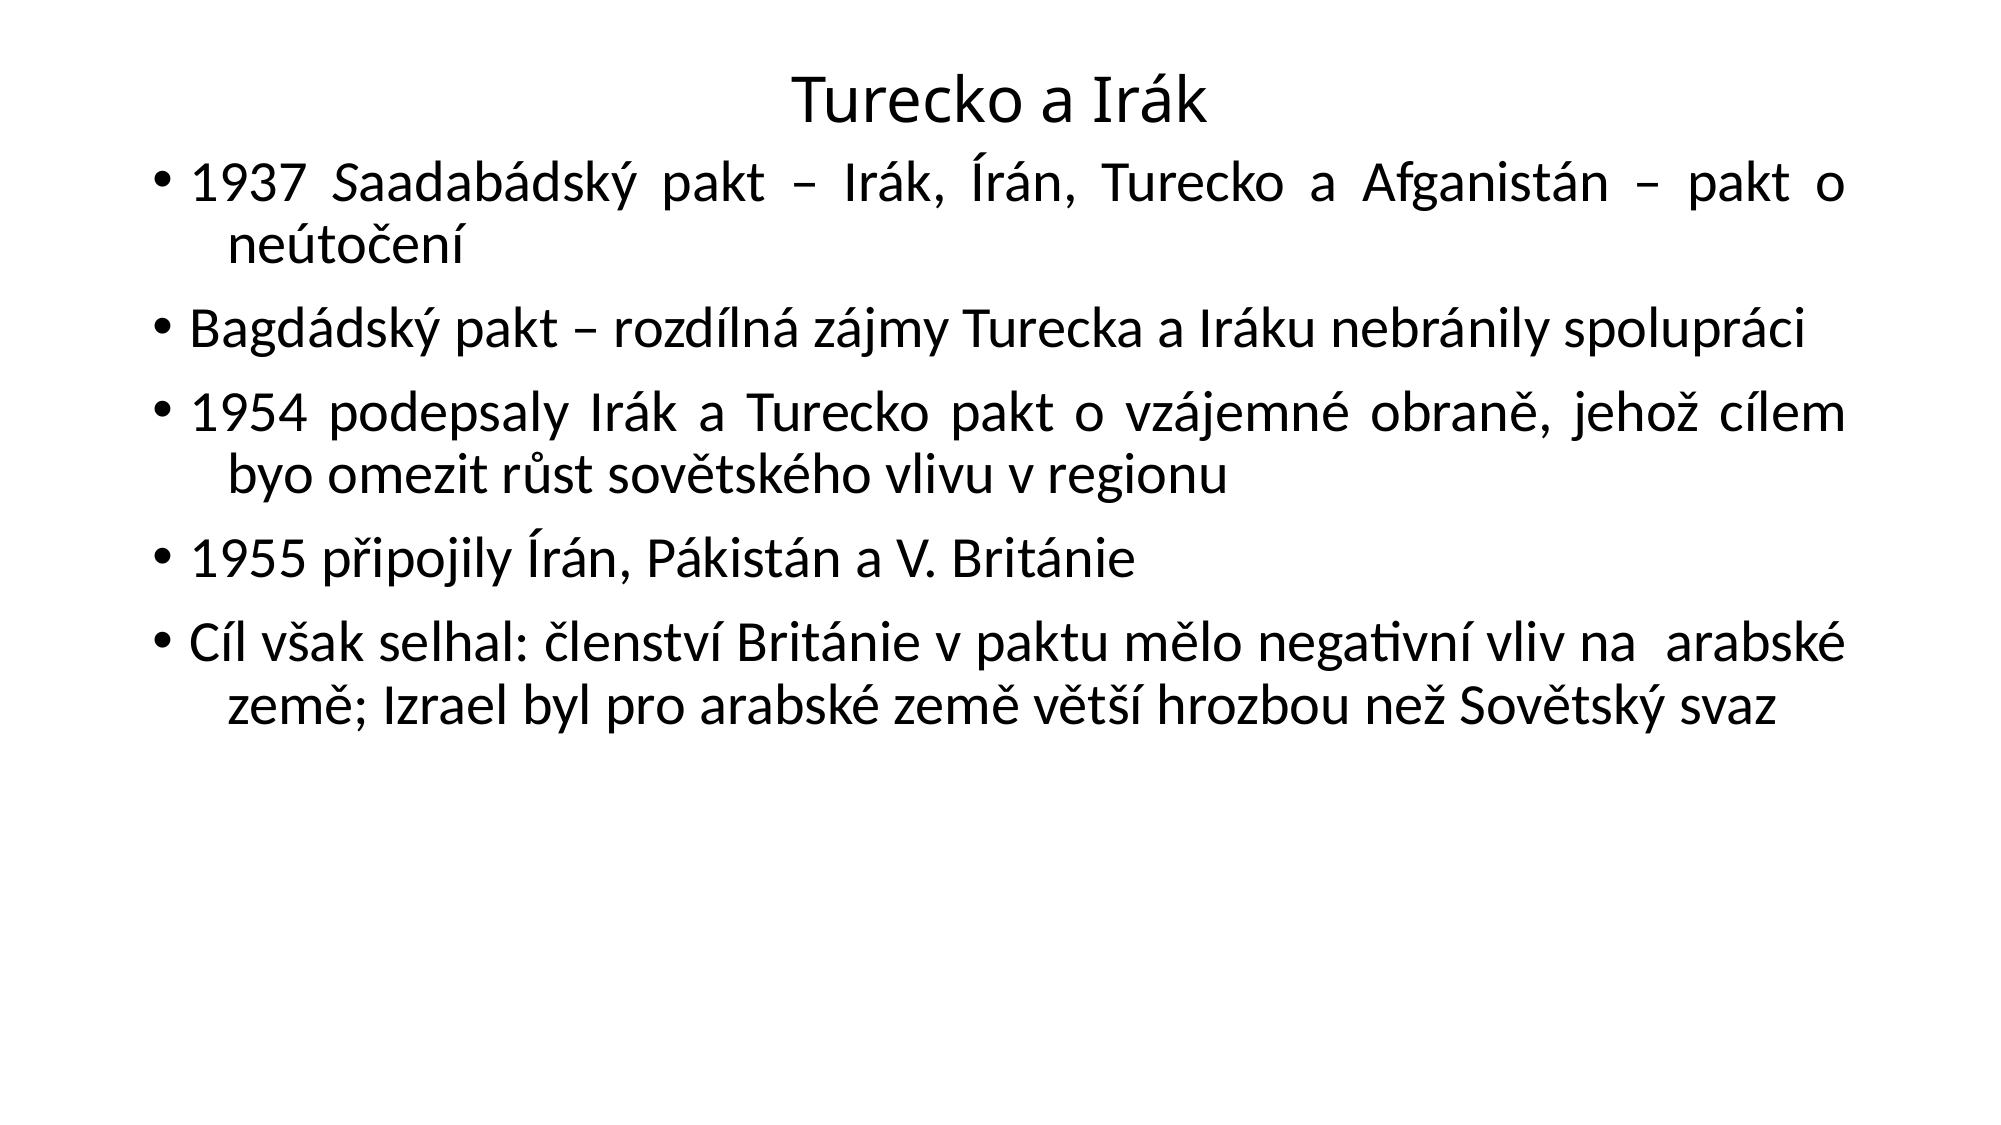

# Turecko a Irák
1937 Saadabádský pakt – Irák, Írán, Turecko a Afganistán – pakt o neútočení
Bagdádský pakt – rozdílná zájmy Turecka a Iráku nebránily spolupráci
1954 podepsaly Irák a Turecko pakt o vzájemné obraně, jehož cílem byo omezit růst sovětského vlivu v regionu
1955 připojily Írán, Pákistán a V. Británie
Cíl však selhal: členství Británie v paktu mělo negativní vliv na arabské země; Izrael byl pro arabské země větší hrozbou než Sovětský svaz